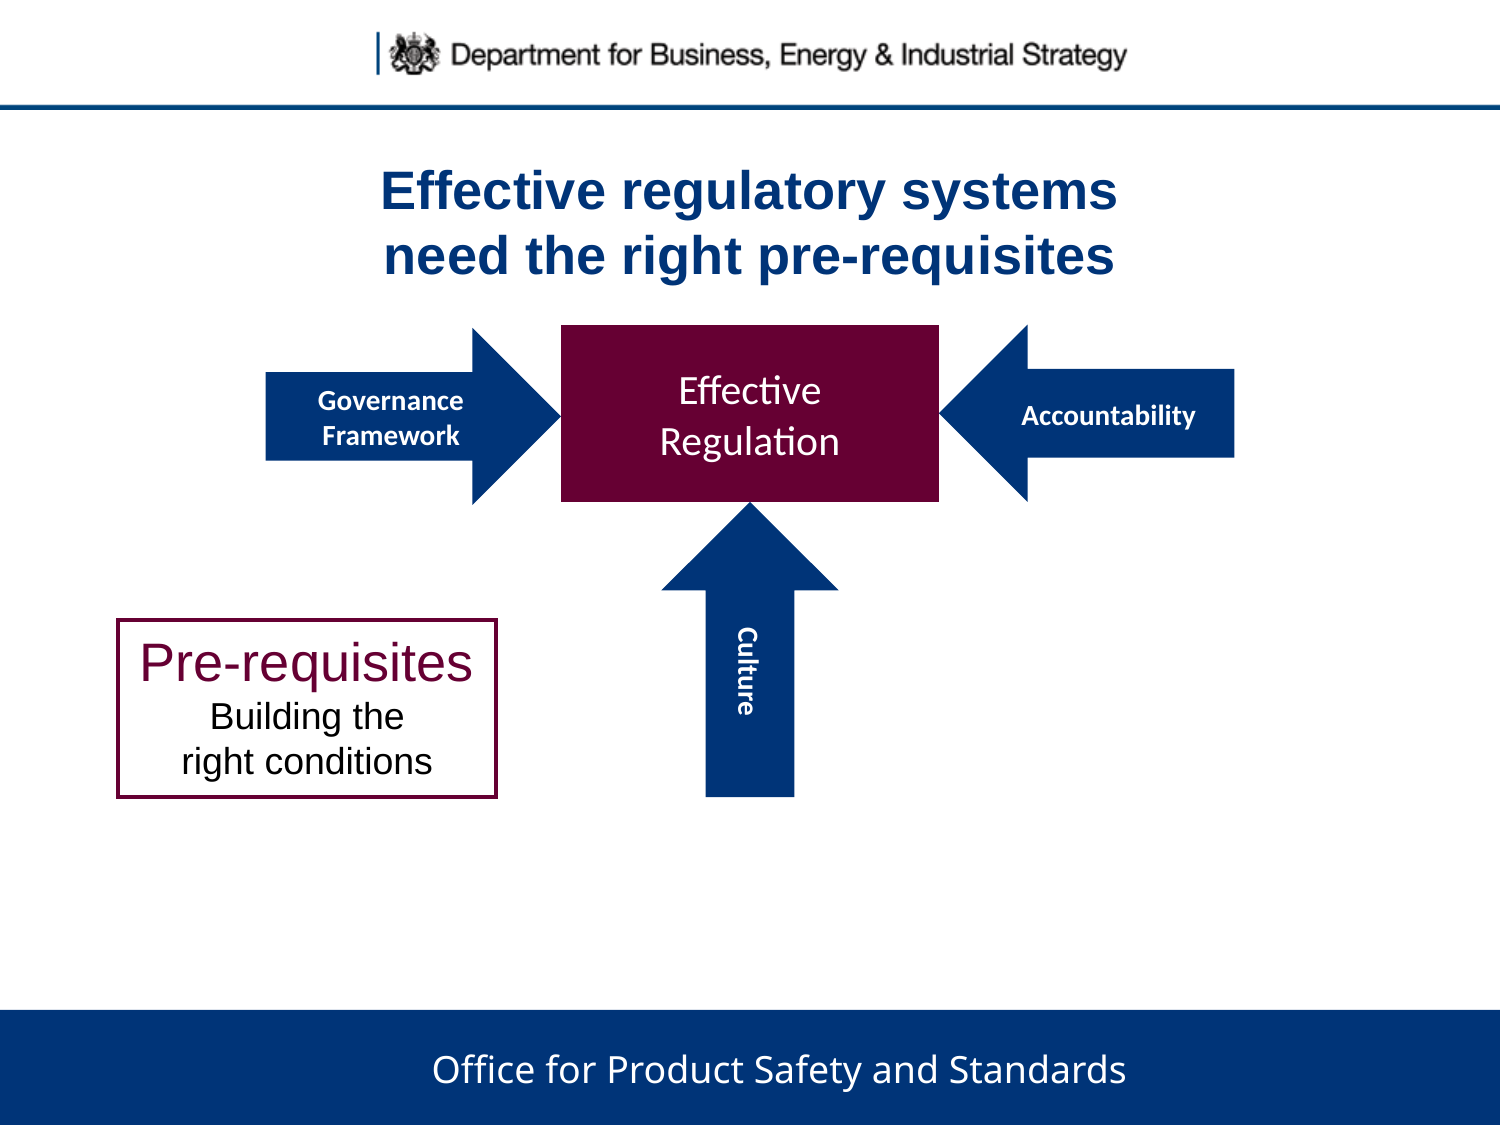

Effective regulatory systems
need the right pre-requisites
Effective
Regulation
Accountability
Governance Framework
Culture
Pre-requisites Building the
right conditions
Office for Product Safety and Standards